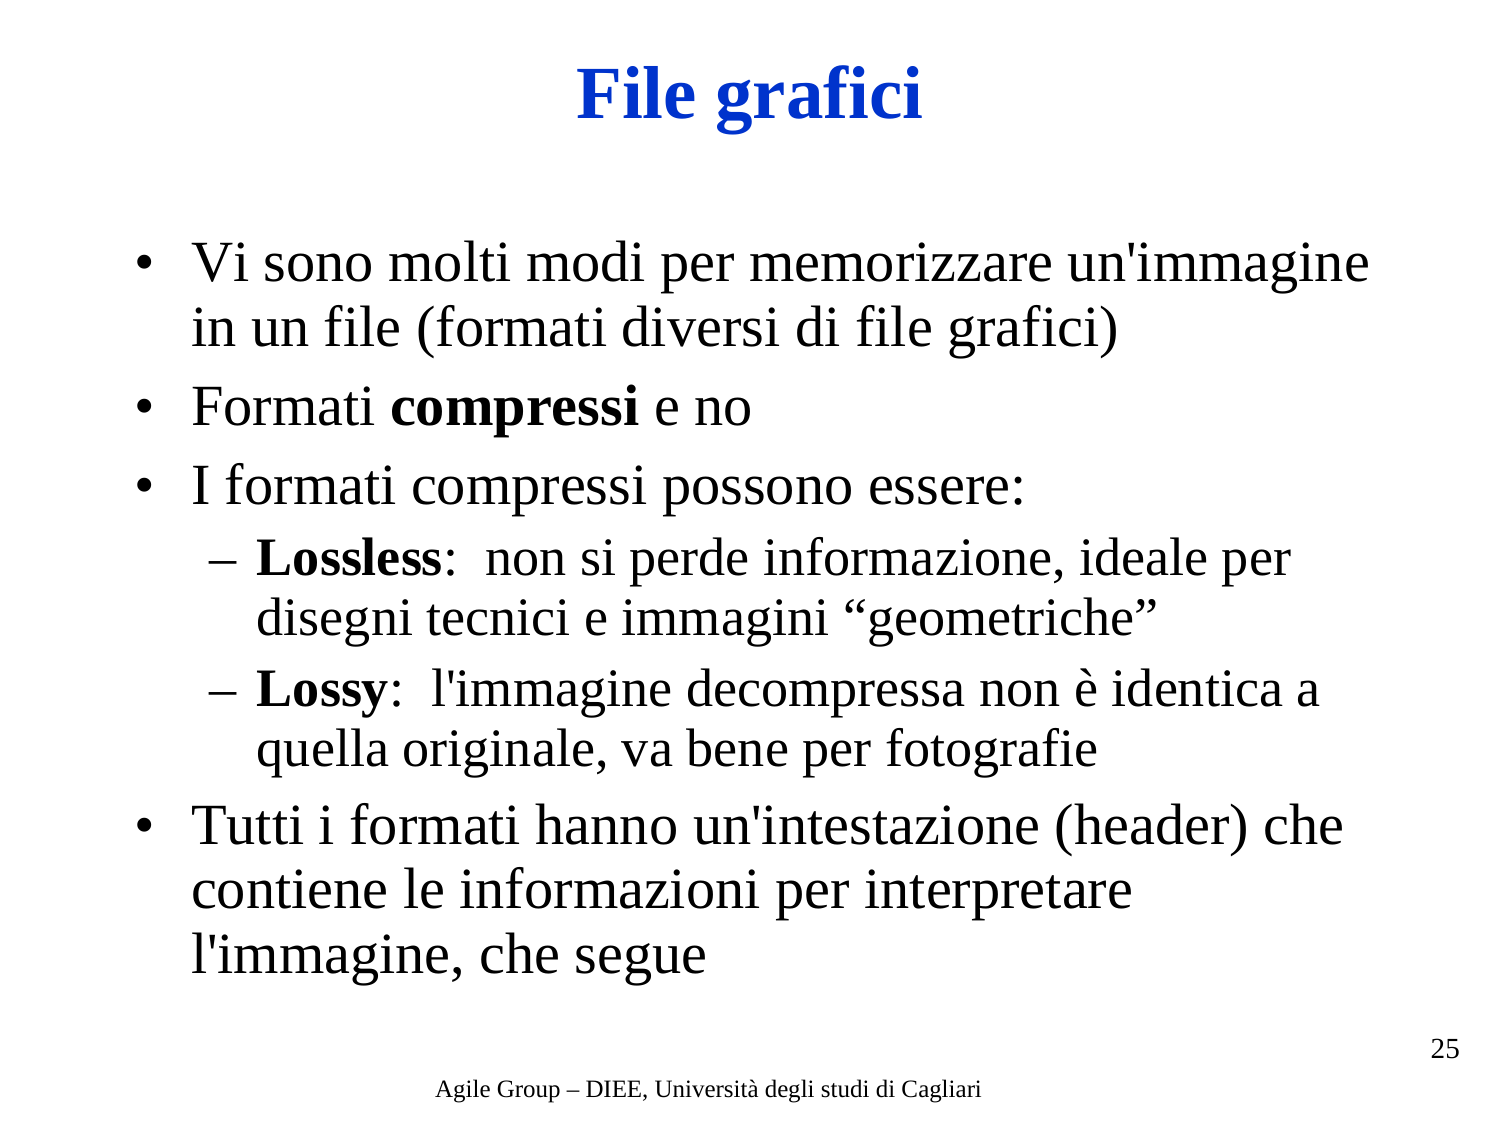

# File grafici
Vi sono molti modi per memorizzare un'immagine in un file (formati diversi di file grafici)
Formati compressi e no
I formati compressi possono essere:
Lossless: non si perde informazione, ideale per disegni tecnici e immagini “geometriche”
Lossy: l'immagine decompressa non è identica a quella originale, va bene per fotografie
Tutti i formati hanno un'intestazione (header) che contiene le informazioni per interpretare l'immagine, che segue
25